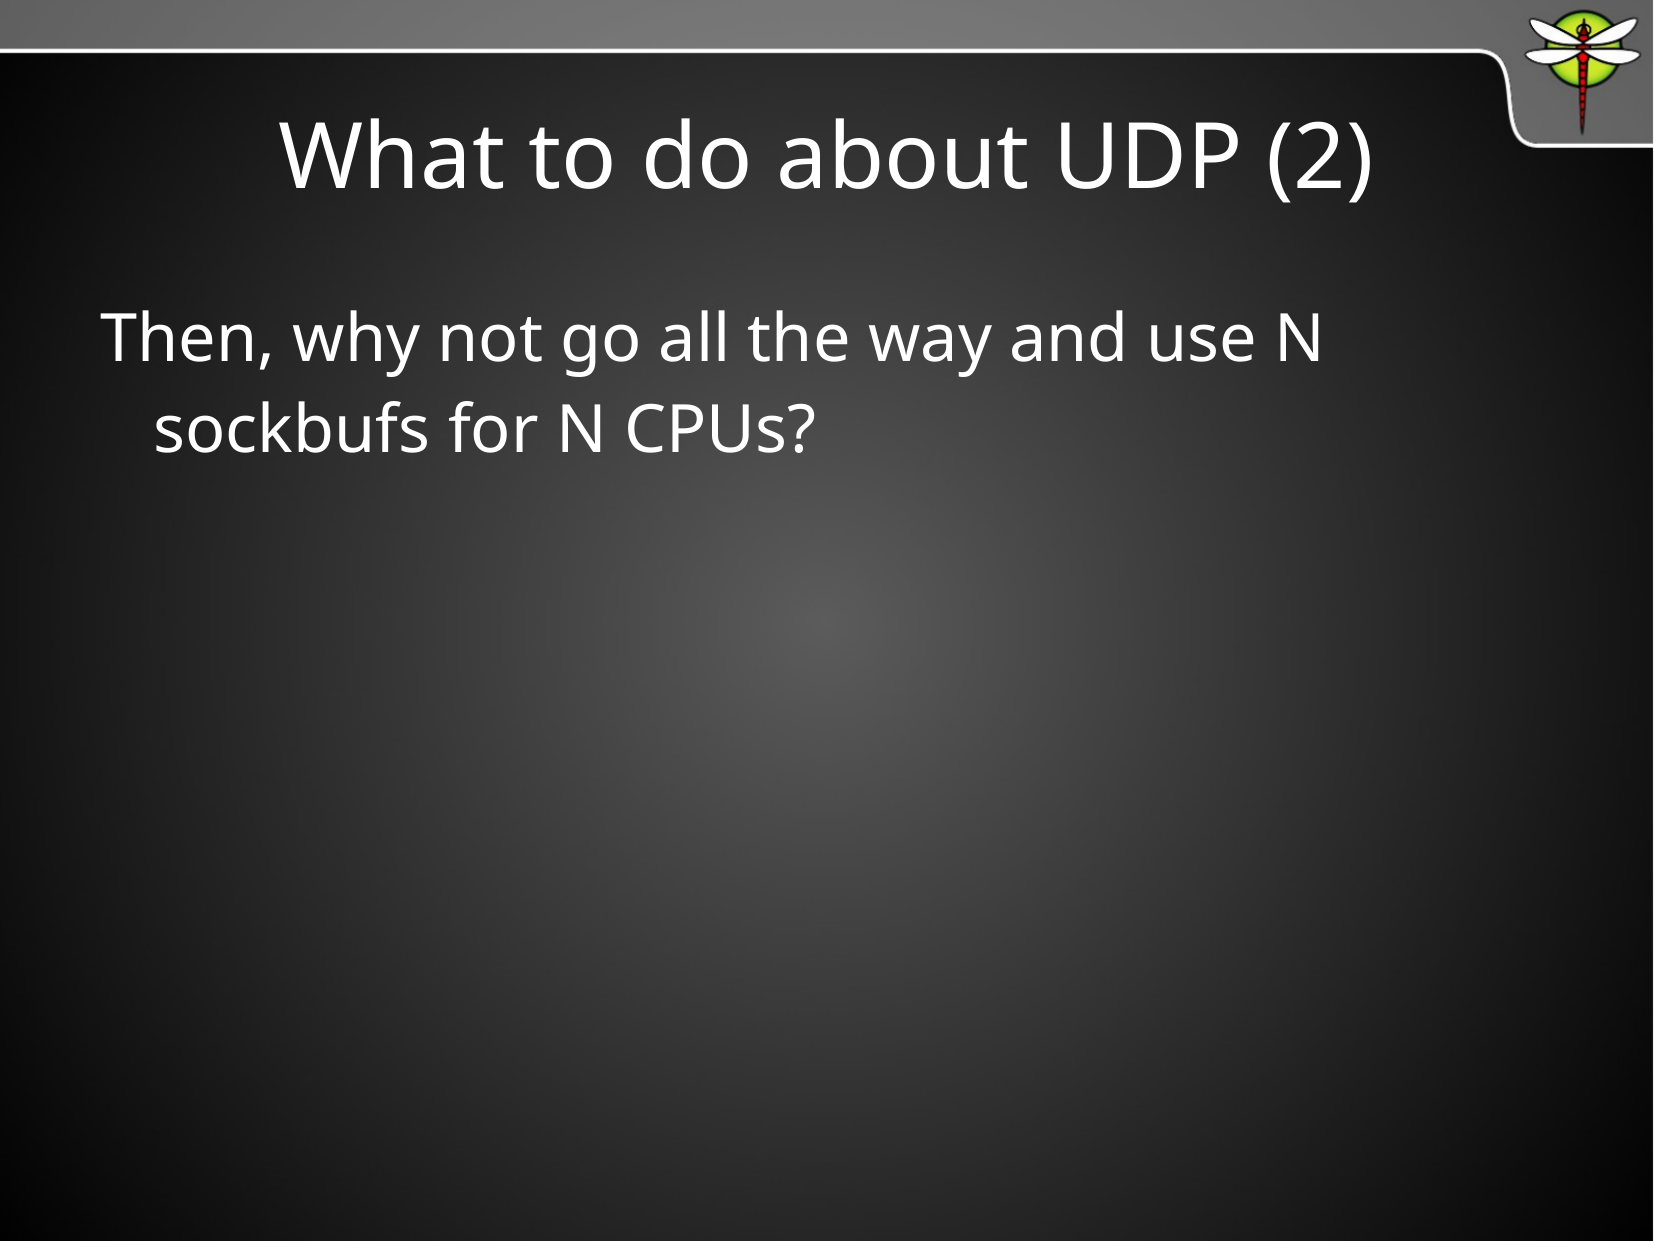

# What to do about UDP (2)
Then, why not go all the way and use N sockbufs for N CPUs?